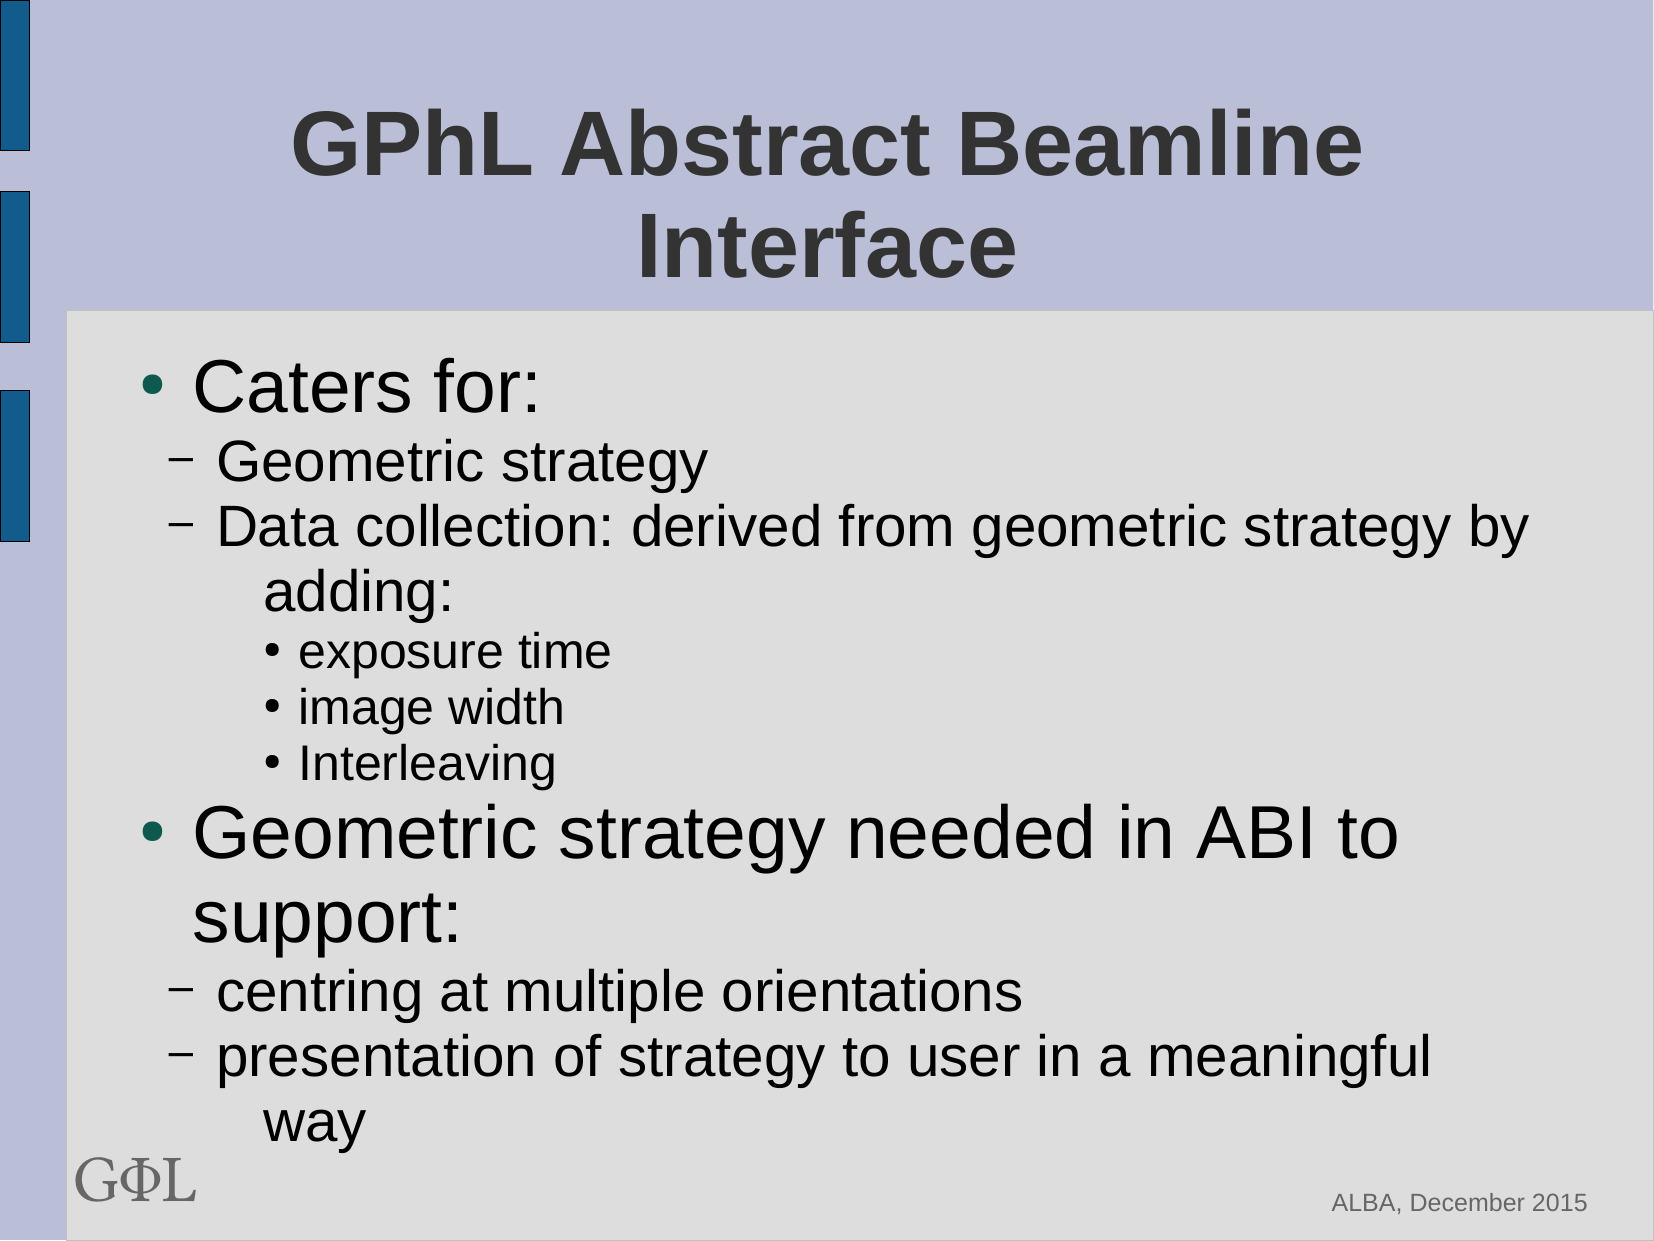

# GPhL Abstract Beamline Interface
Caters for:
Geometric strategy
Data collection: derived from geometric strategy by adding:
exposure time
image width
Interleaving
Geometric strategy needed in ABI to support:
centring at multiple orientations
presentation of strategy to user in a meaningful way